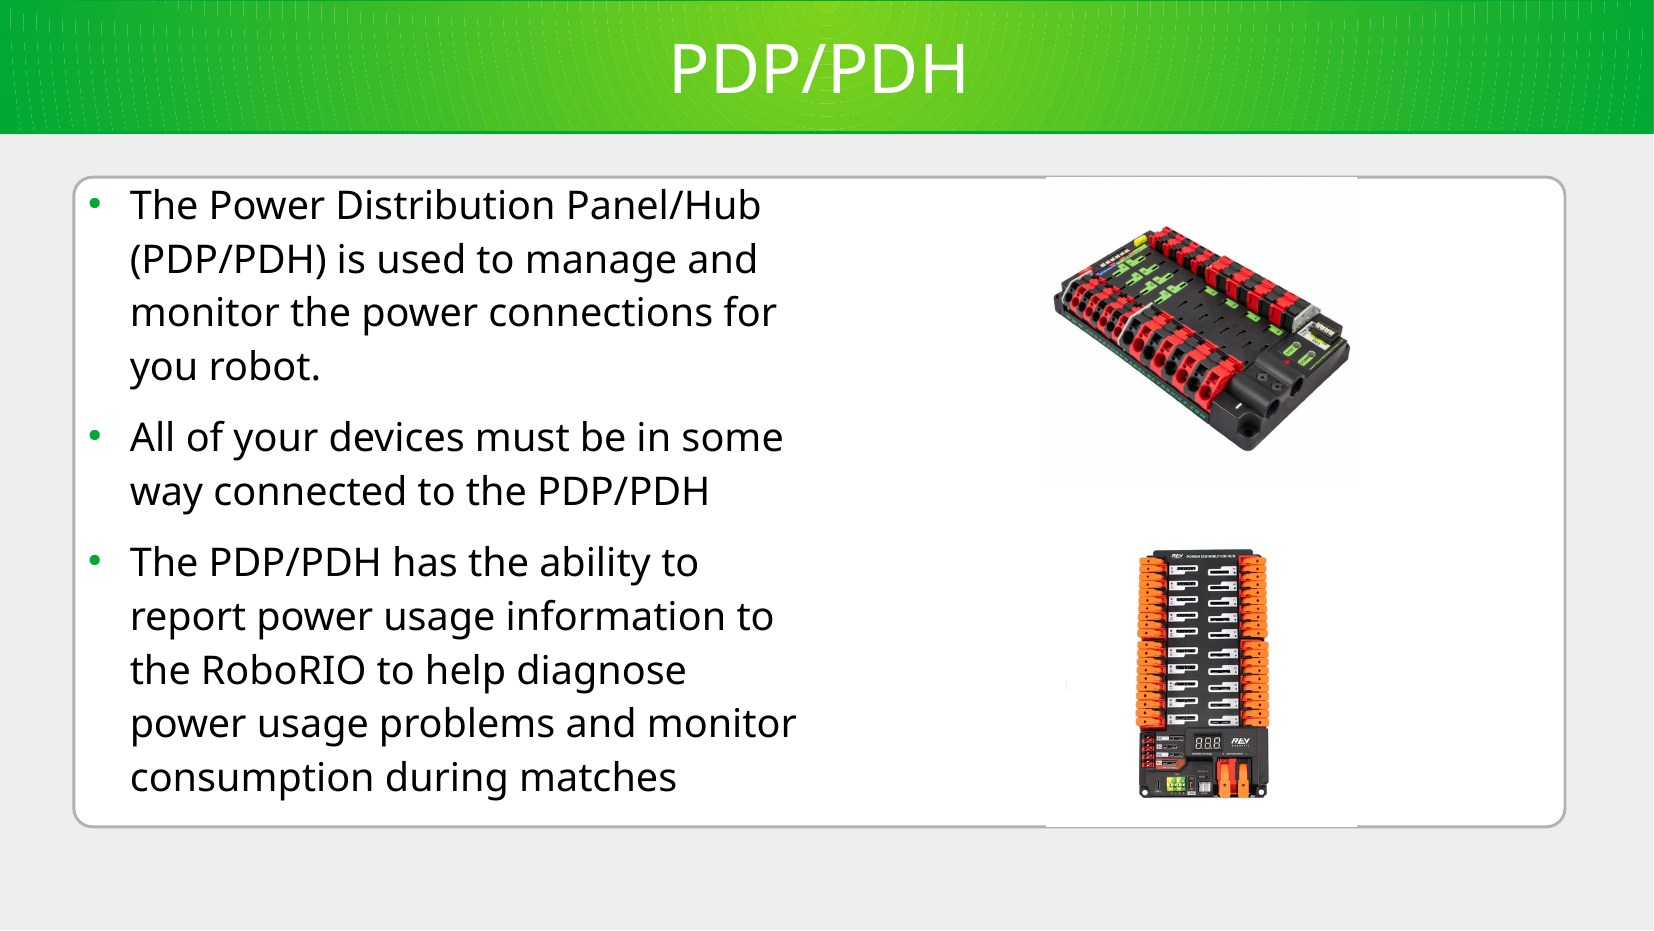

# PDP/PDH
The Power Distribution Panel/Hub (PDP/PDH) is used to manage and monitor the power connections for you robot.
All of your devices must be in some way connected to the PDP/PDH
The PDP/PDH has the ability to report power usage information to the RoboRIO to help diagnose power usage problems and monitor consumption during matches